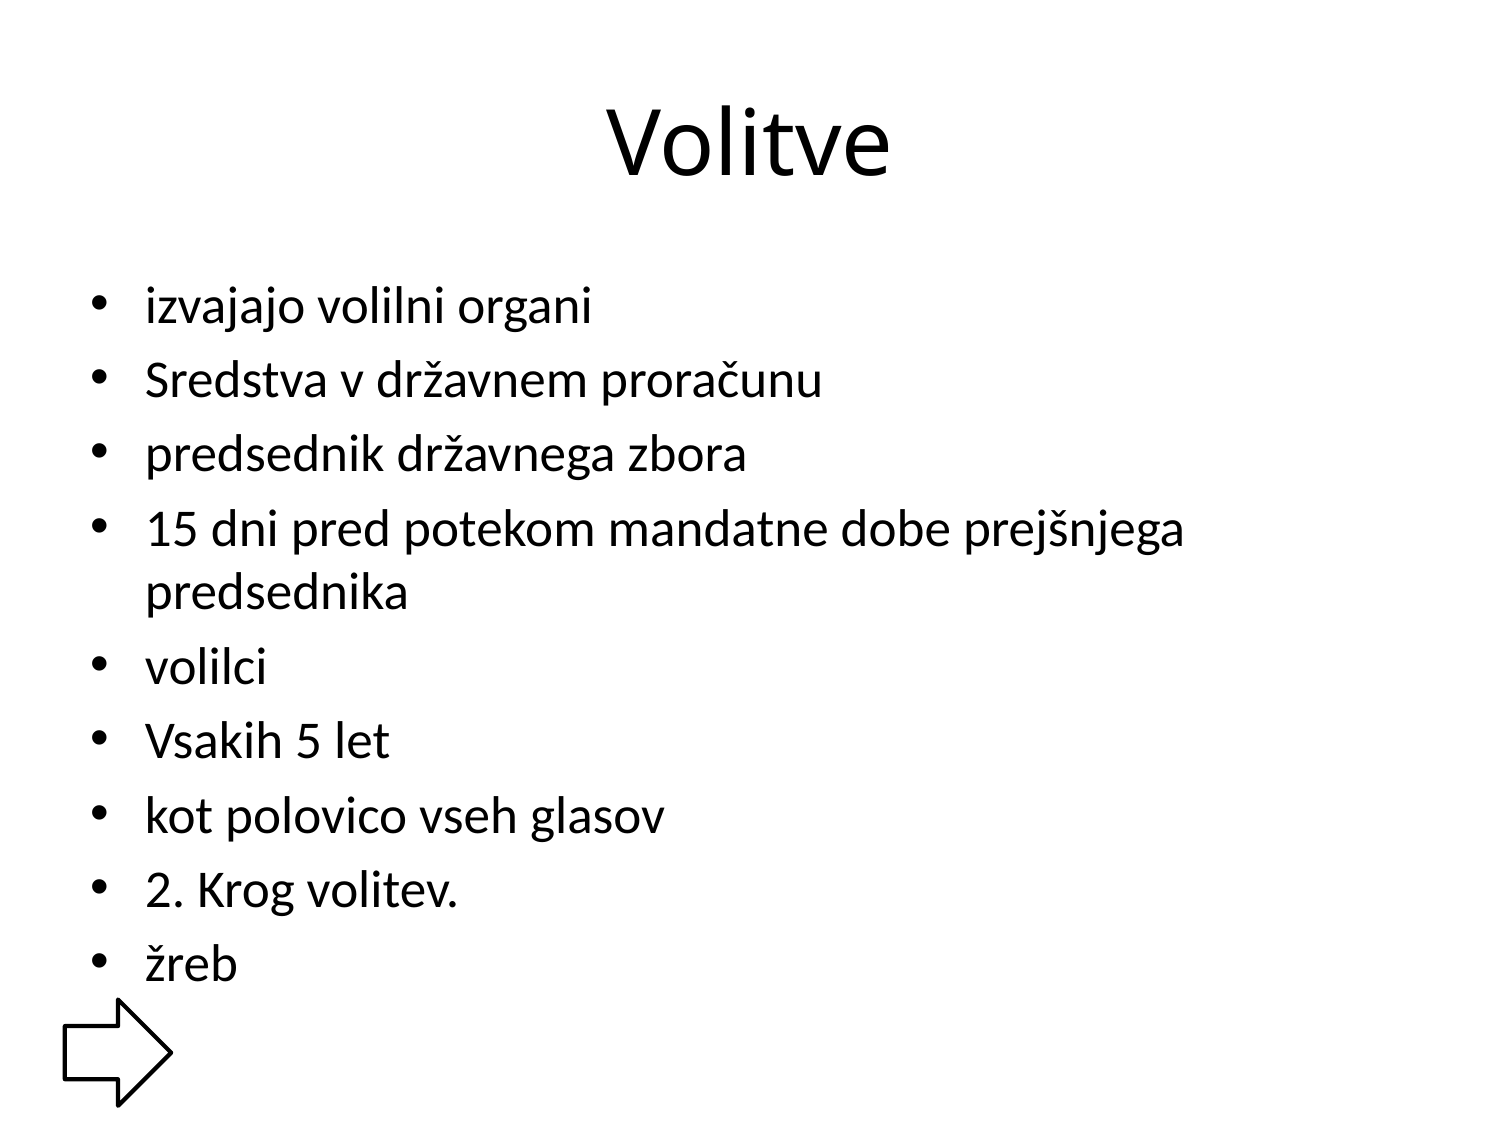

# Volitve
izvajajo volilni organi
Sredstva v državnem proračunu
predsednik državnega zbora
15 dni pred potekom mandatne dobe prejšnjega predsednika
volilci
Vsakih 5 let
kot polovico vseh glasov
2. Krog volitev.
žreb